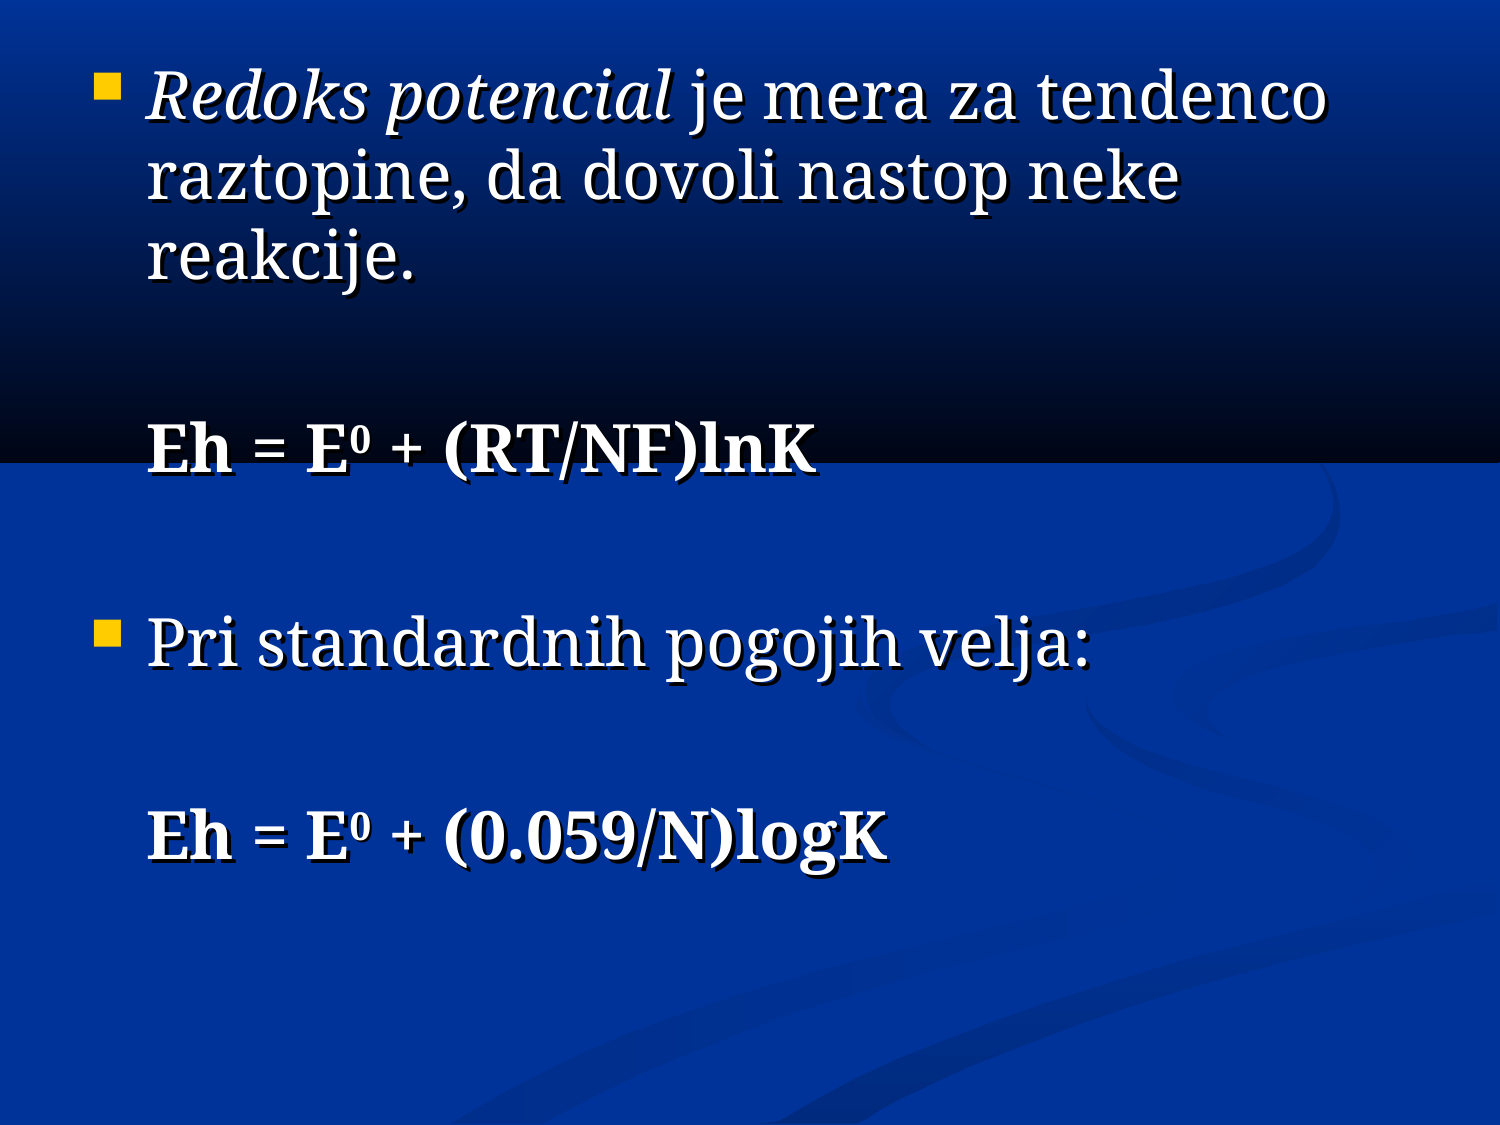

# Redoks potencial je mera za tendenco raztopine, da dovoli nastop neke reakcije.
	Eh = E0 + (RT/NF)lnK
Pri standardnih pogojih velja:
	Eh = E0 + (0.059/N)logK